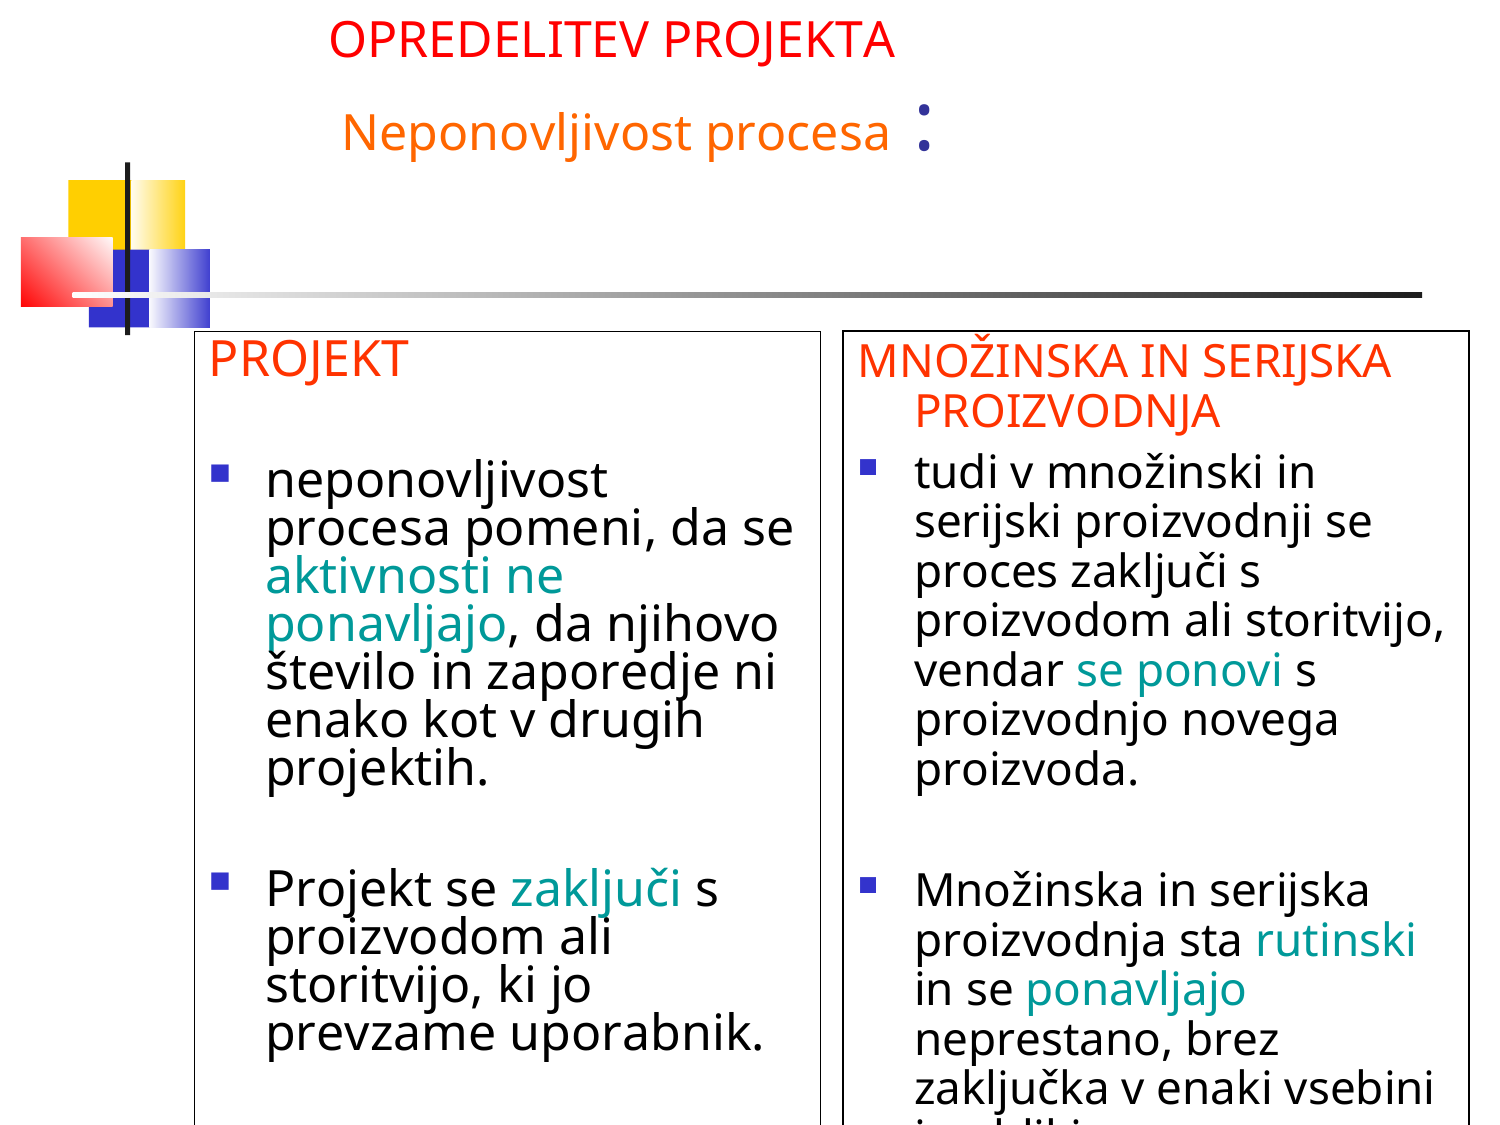

# OPREDELITEV PROJEKTA Neponovljivost procesa :
PROJEKT
neponovljivost procesa pomeni, da se aktivnosti ne ponavljajo, da njihovo število in zaporedje ni enako kot v drugih projektih.
Projekt se zaključi s proizvodom ali storitvijo, ki jo prevzame uporabnik.
MNOŽINSKA IN SERIJSKA PROIZVODNJA
tudi v množinski in serijski proizvodnji se proces zaključi s proizvodom ali storitvijo, vendar se ponovi s proizvodnjo novega proizvoda.
Množinska in serijska proizvodnja sta rutinski in se ponavljajo neprestano, brez zaključka v enaki vsebini in obliki